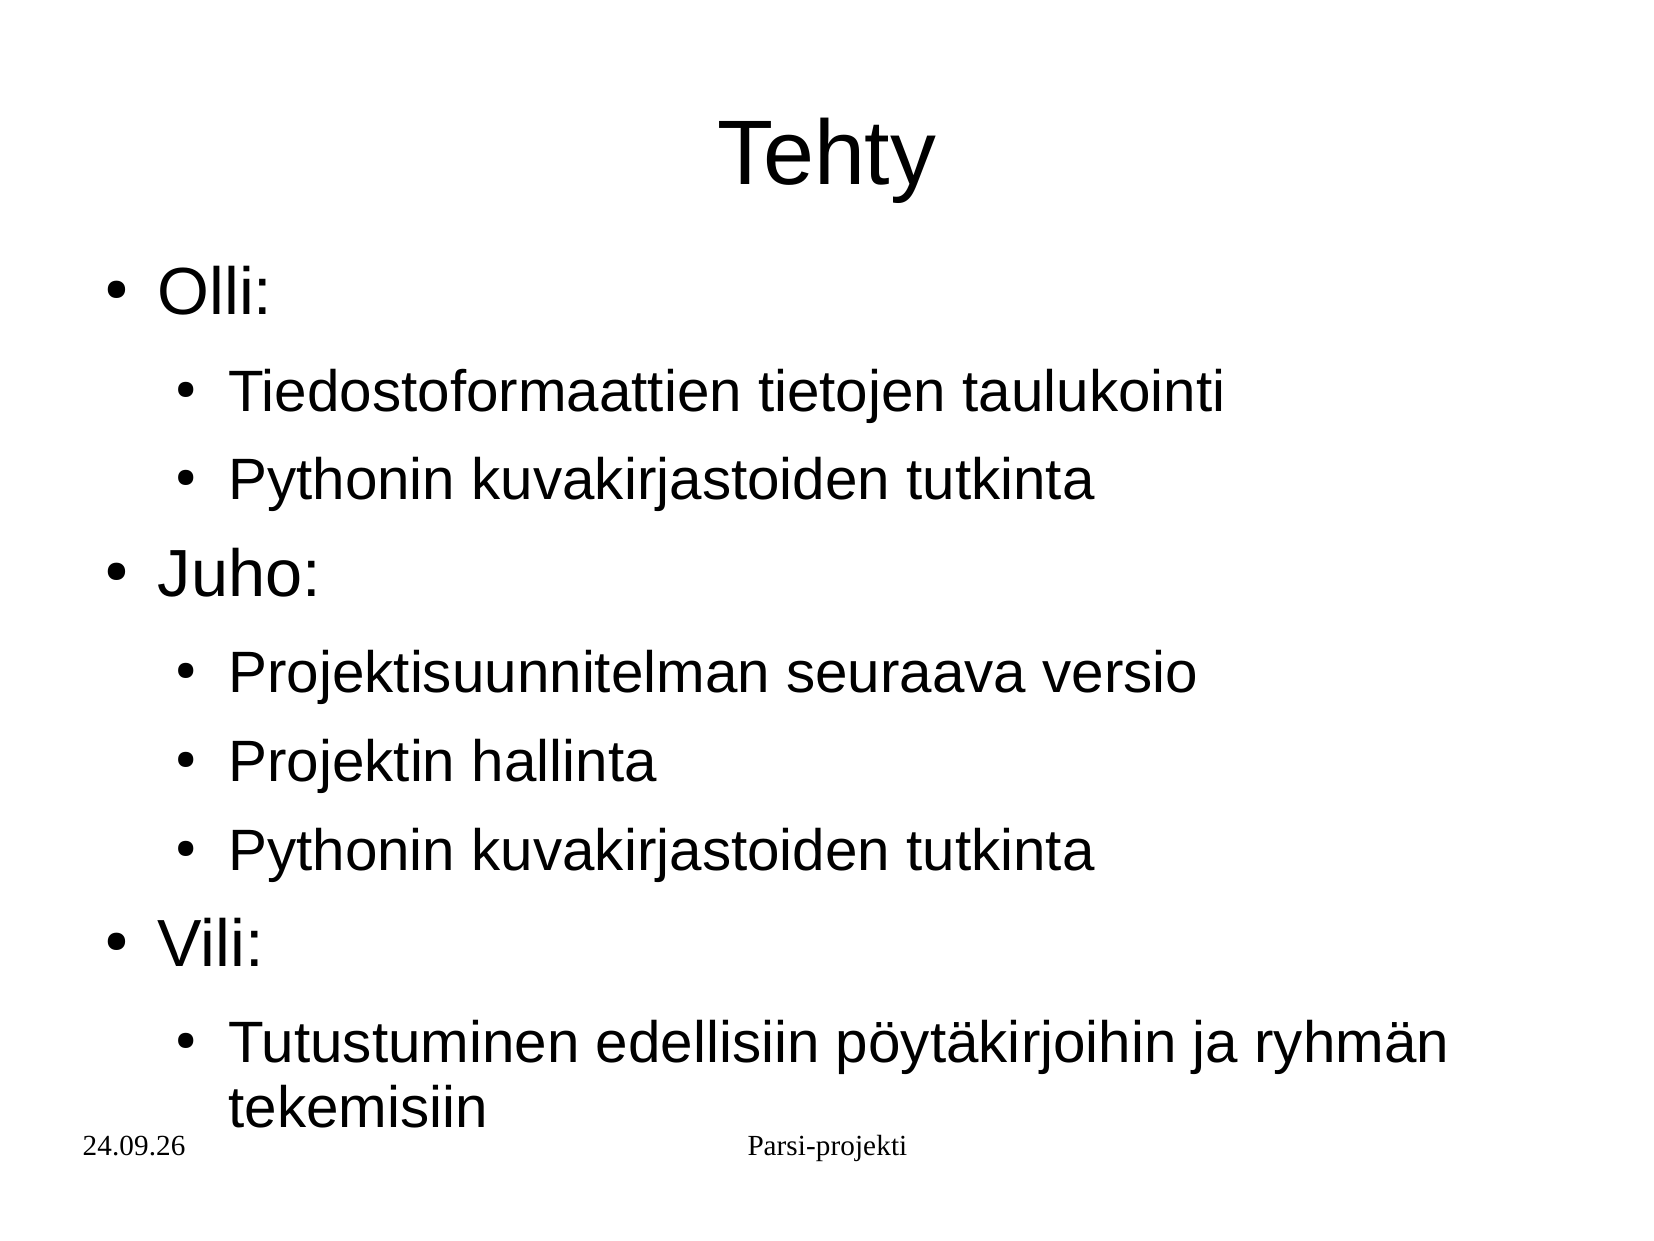

# Tehty
Olli:
Tiedostoformaattien tietojen taulukointi
Pythonin kuvakirjastoiden tutkinta
Juho:
Projektisuunnitelman seuraava versio
Projektin hallinta
Pythonin kuvakirjastoiden tutkinta
Vili:
Tutustuminen edellisiin pöytäkirjoihin ja ryhmän tekemisiin
Parsi-projekti